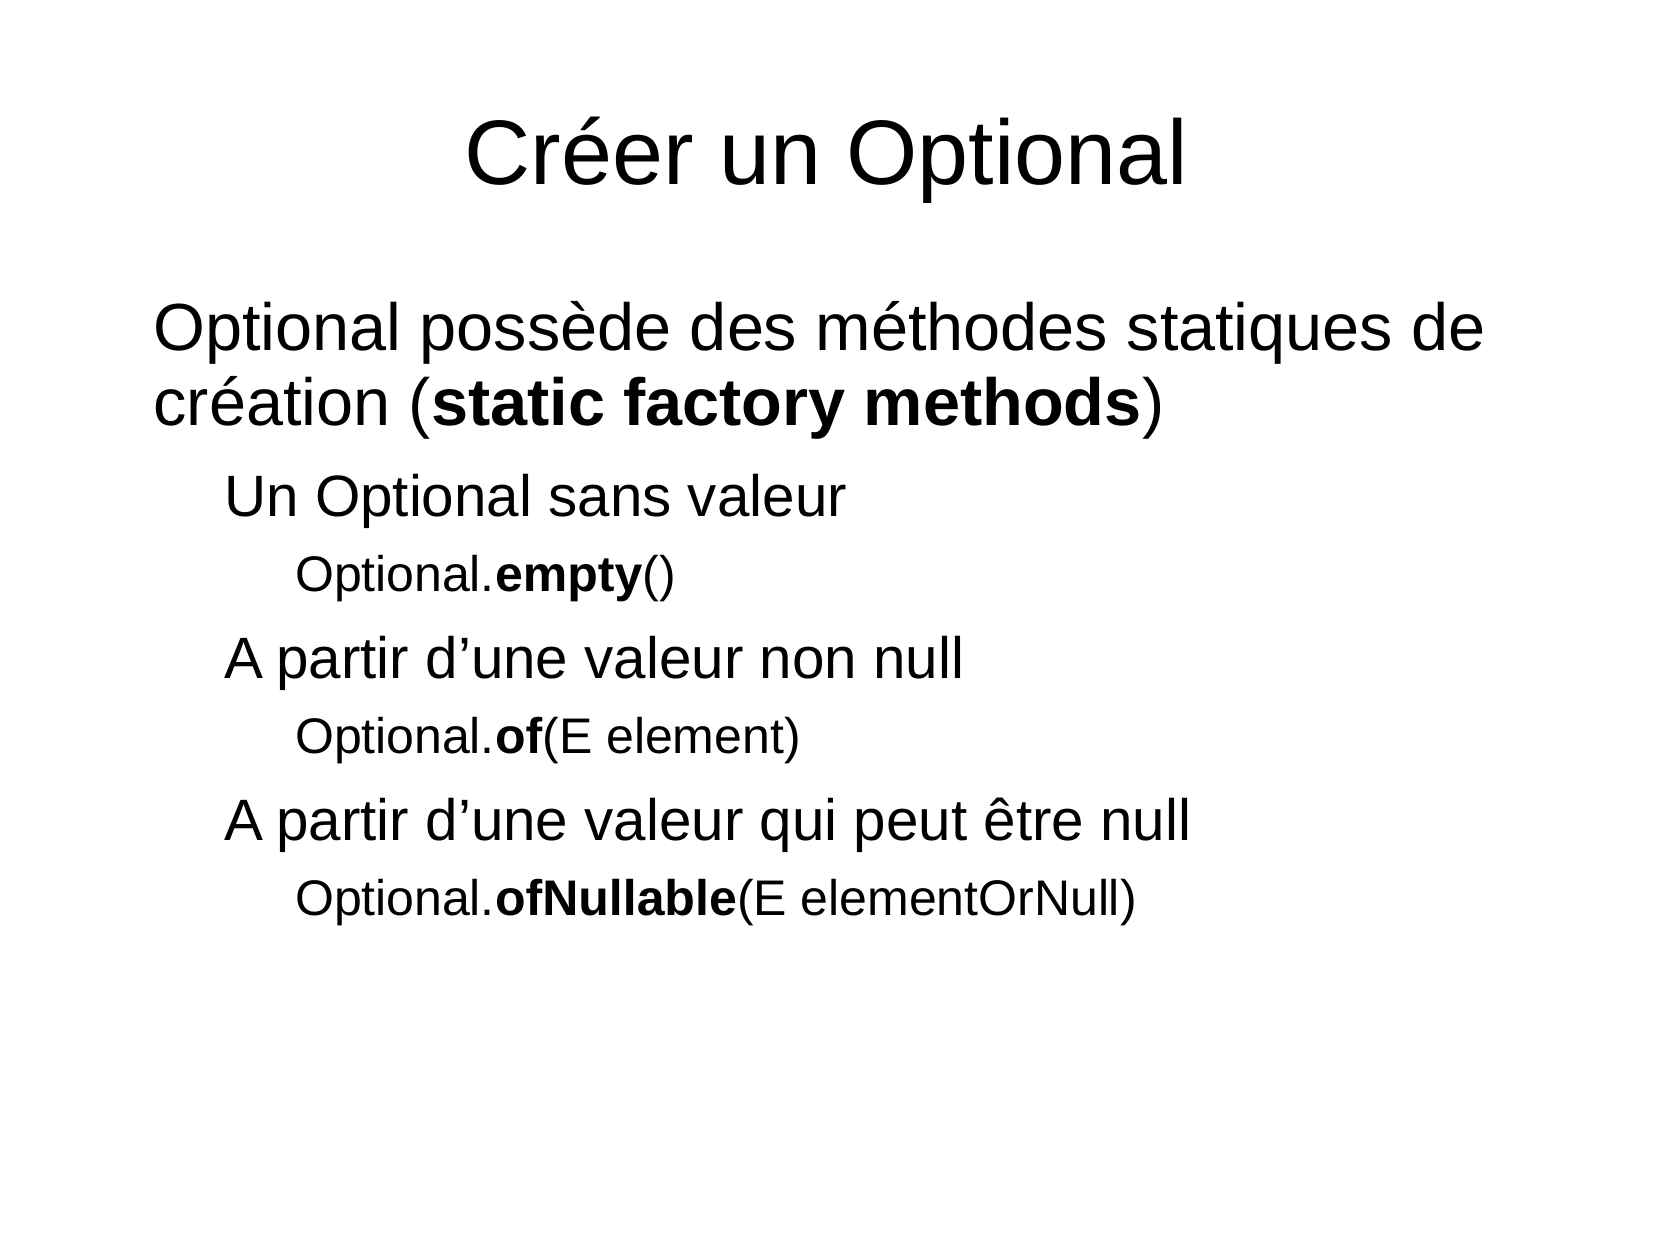

# Créer un Optional
Optional possède des méthodes statiques de création (static factory methods)
Un Optional sans valeur
Optional.empty()
A partir d’une valeur non null
Optional.of(E element)
A partir d’une valeur qui peut être null
Optional.ofNullable(E elementOrNull)